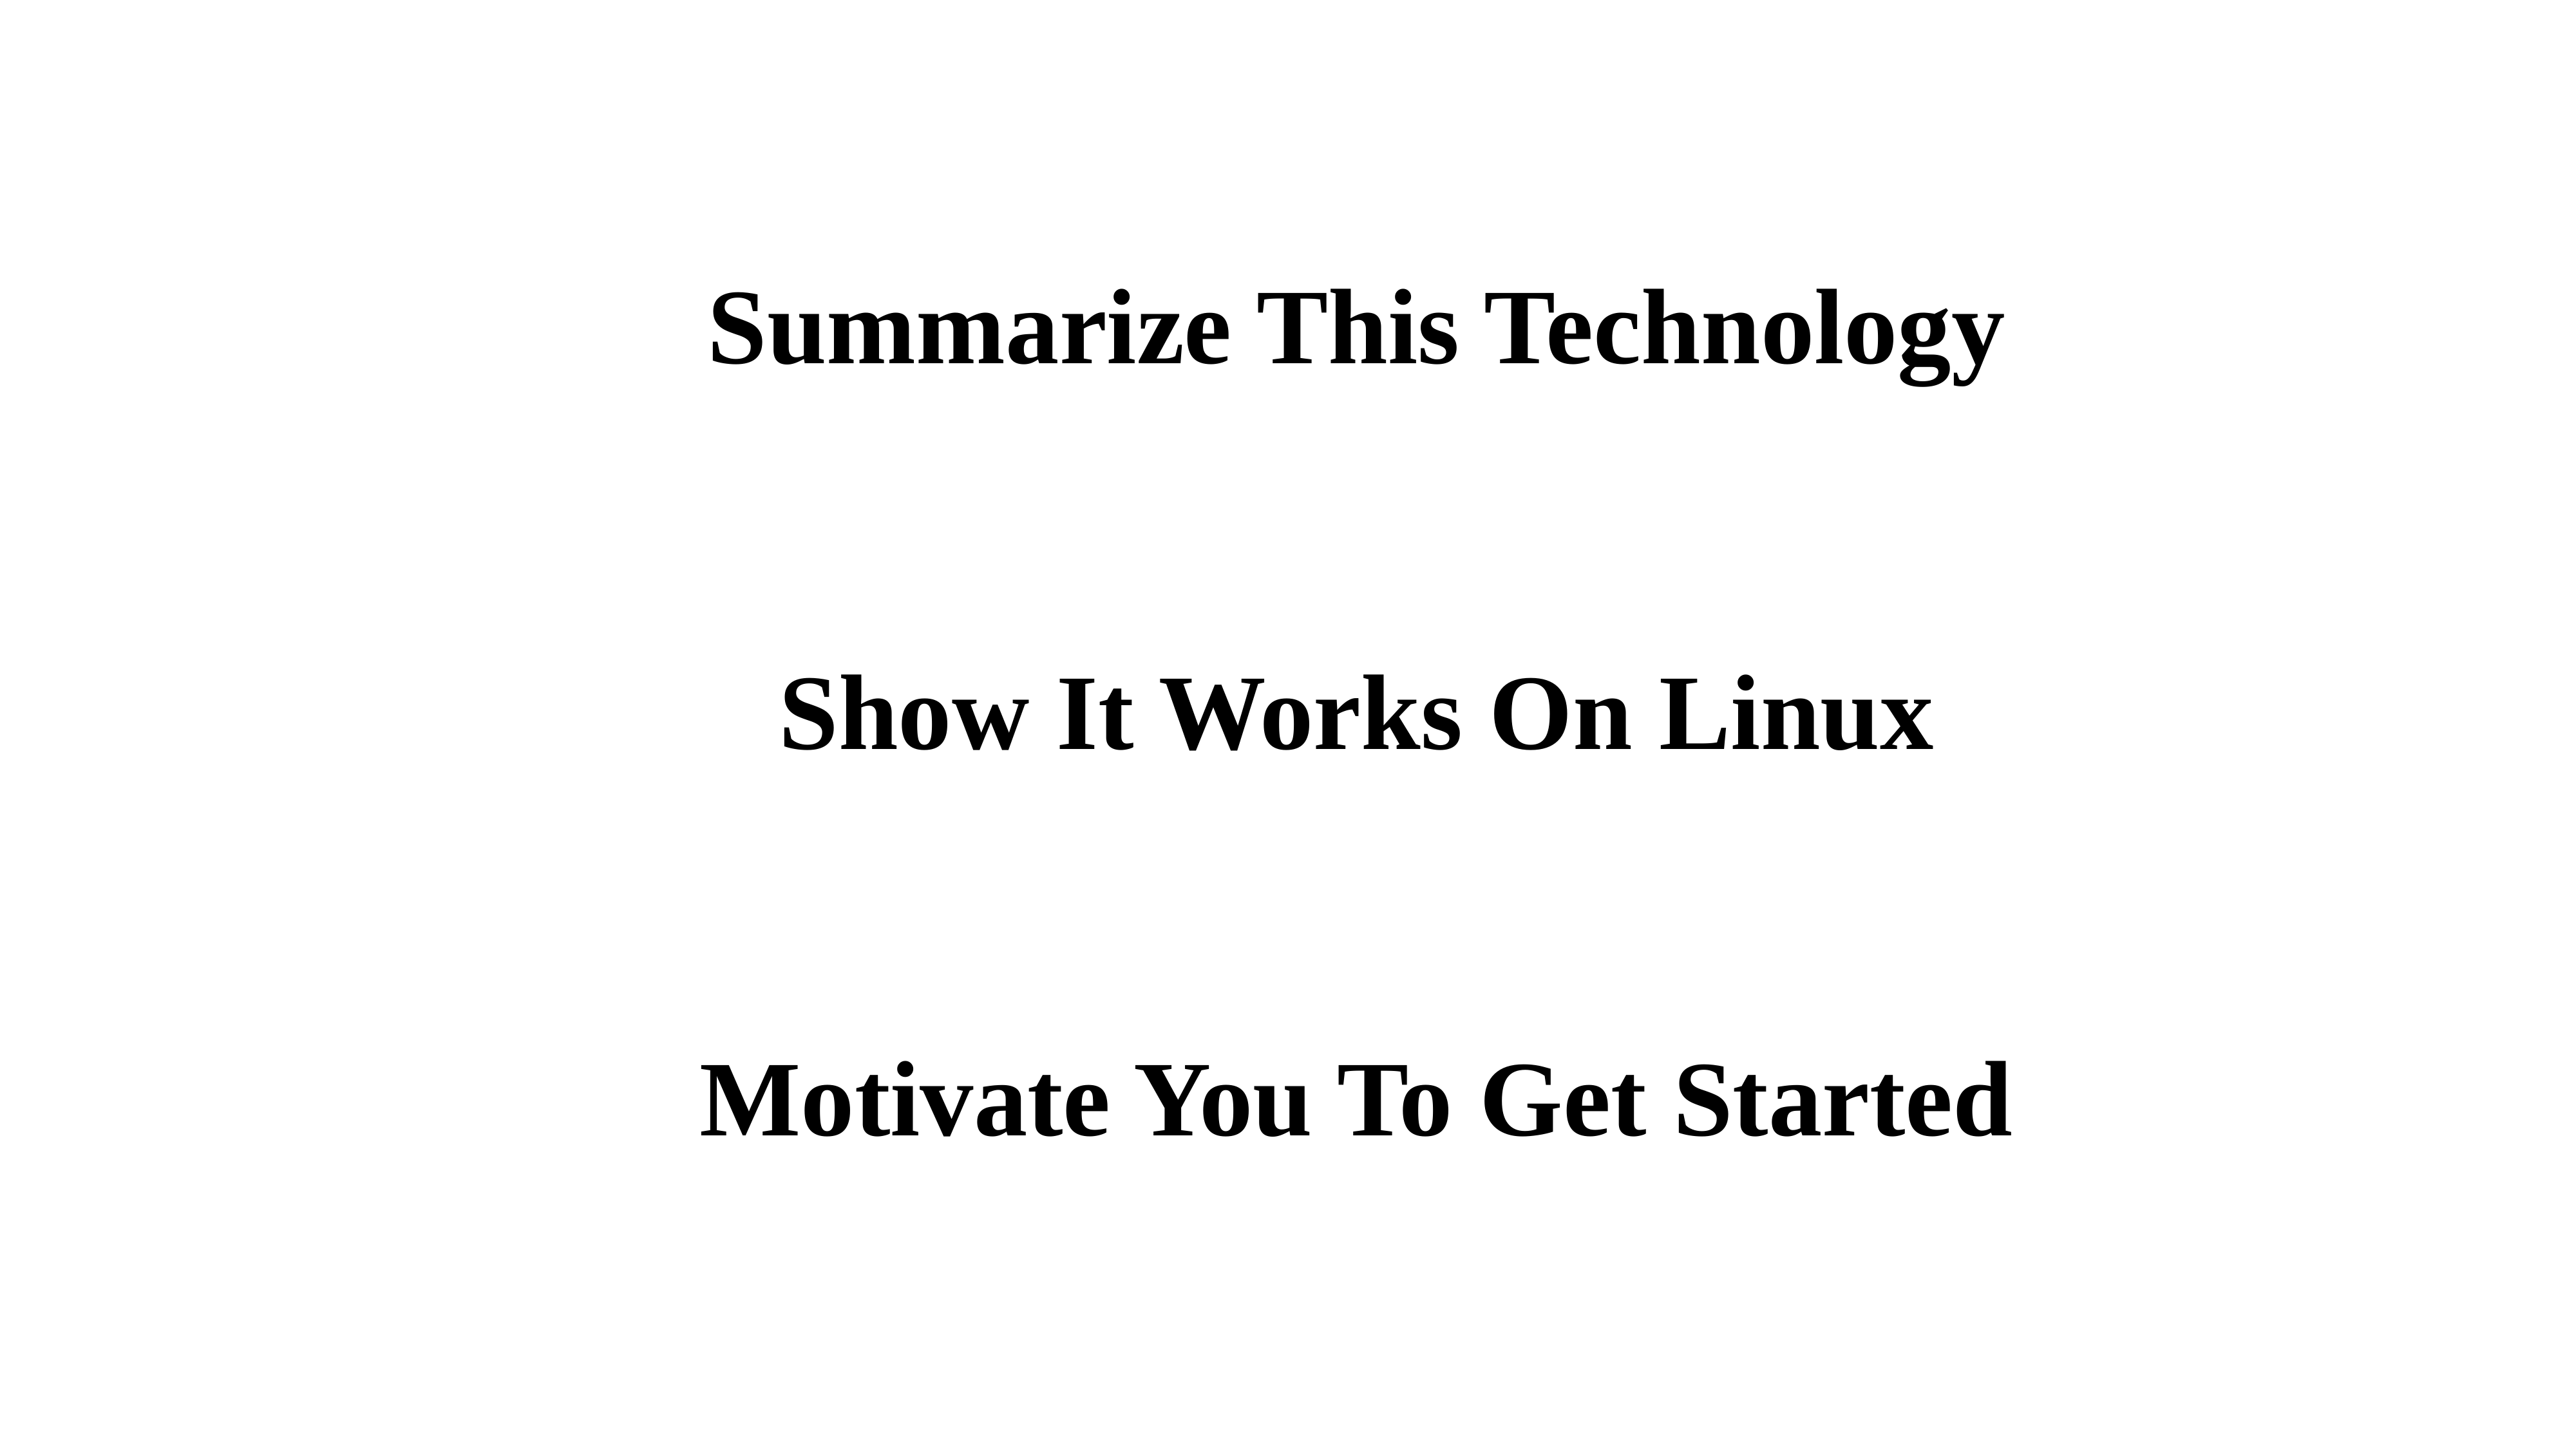

# Summarize This Technology Show It Works On Linux Motivate You To Get Started